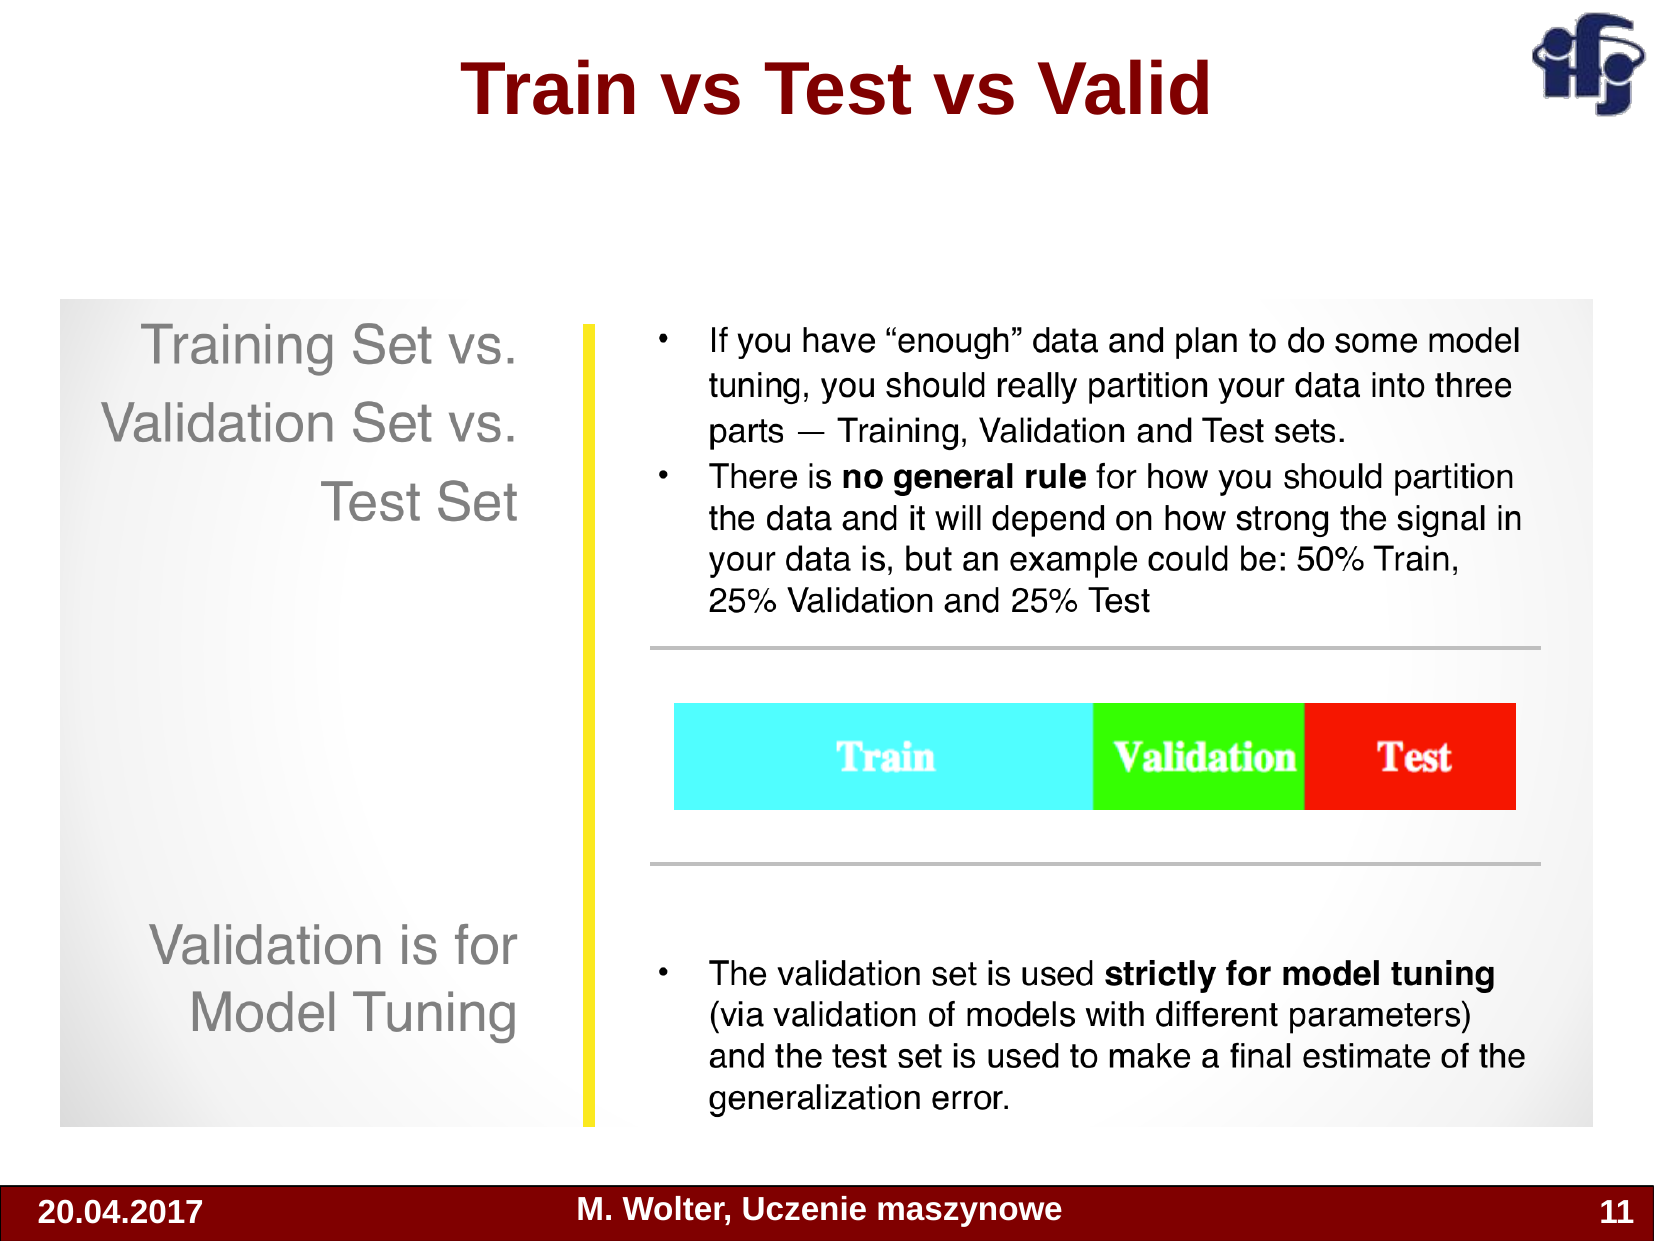

# Train vs Test vs Valid
9.03.2017
Machine Learning, M. Wolter